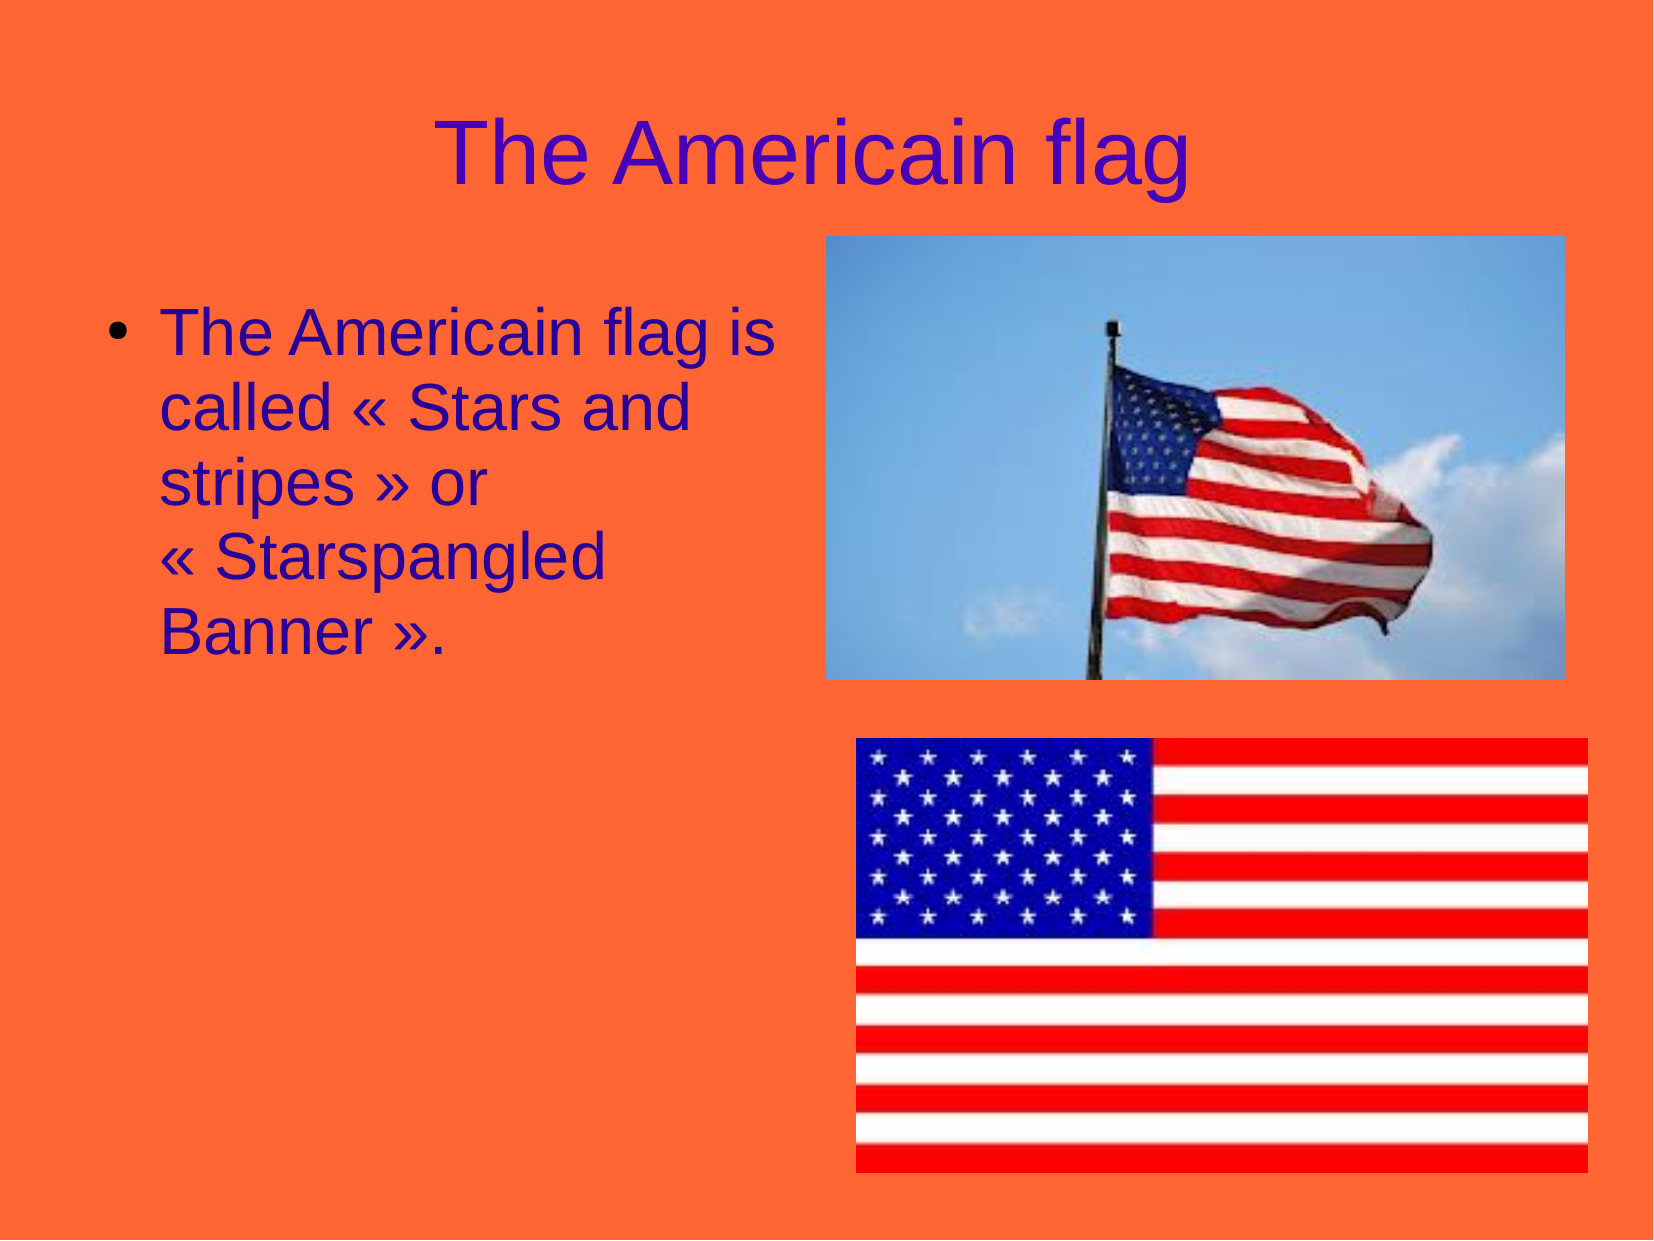

# The Americain flag
The Americain flag is called « Stars and stripes » or « Starspangled Banner ».